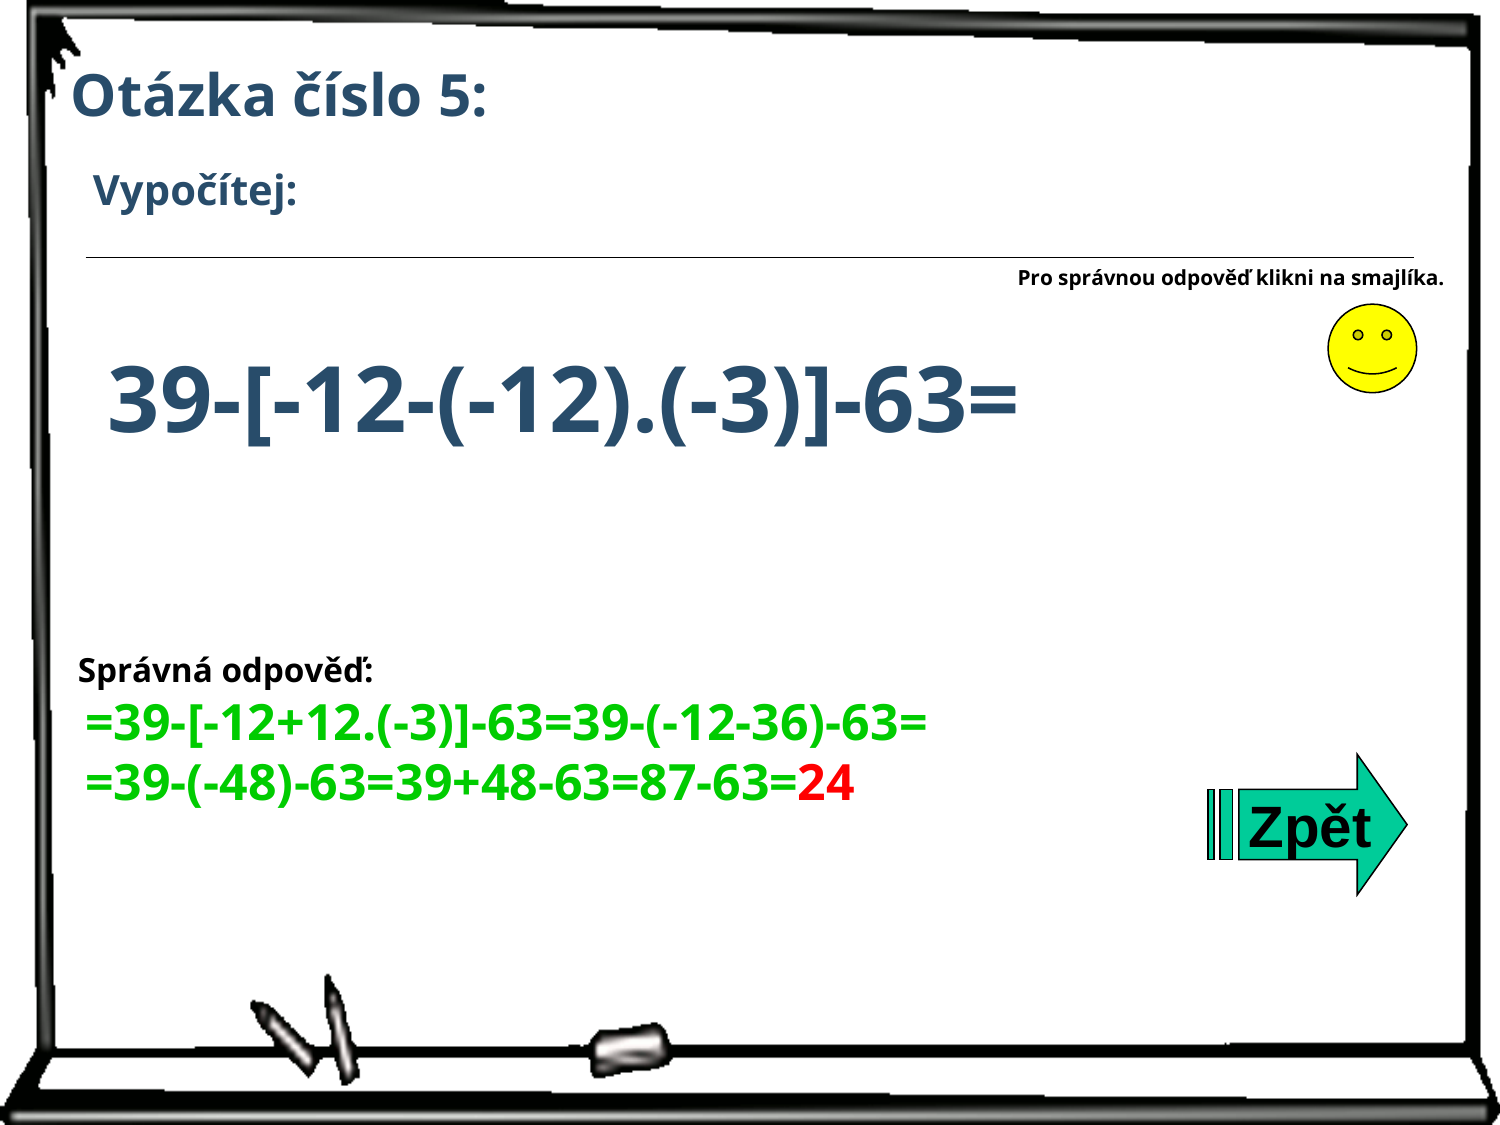

Otázka číslo 5:
Vypočítej:
Pro správnou odpověď klikni na smajlíka.
39-[-12-(-12).(-3)]-63=
Správná odpověď:
=39-[-12+12.(-3)]-63=39-(-12-36)-63=
=39-(-48)-63=39+48-63=87-63=24
Zpět